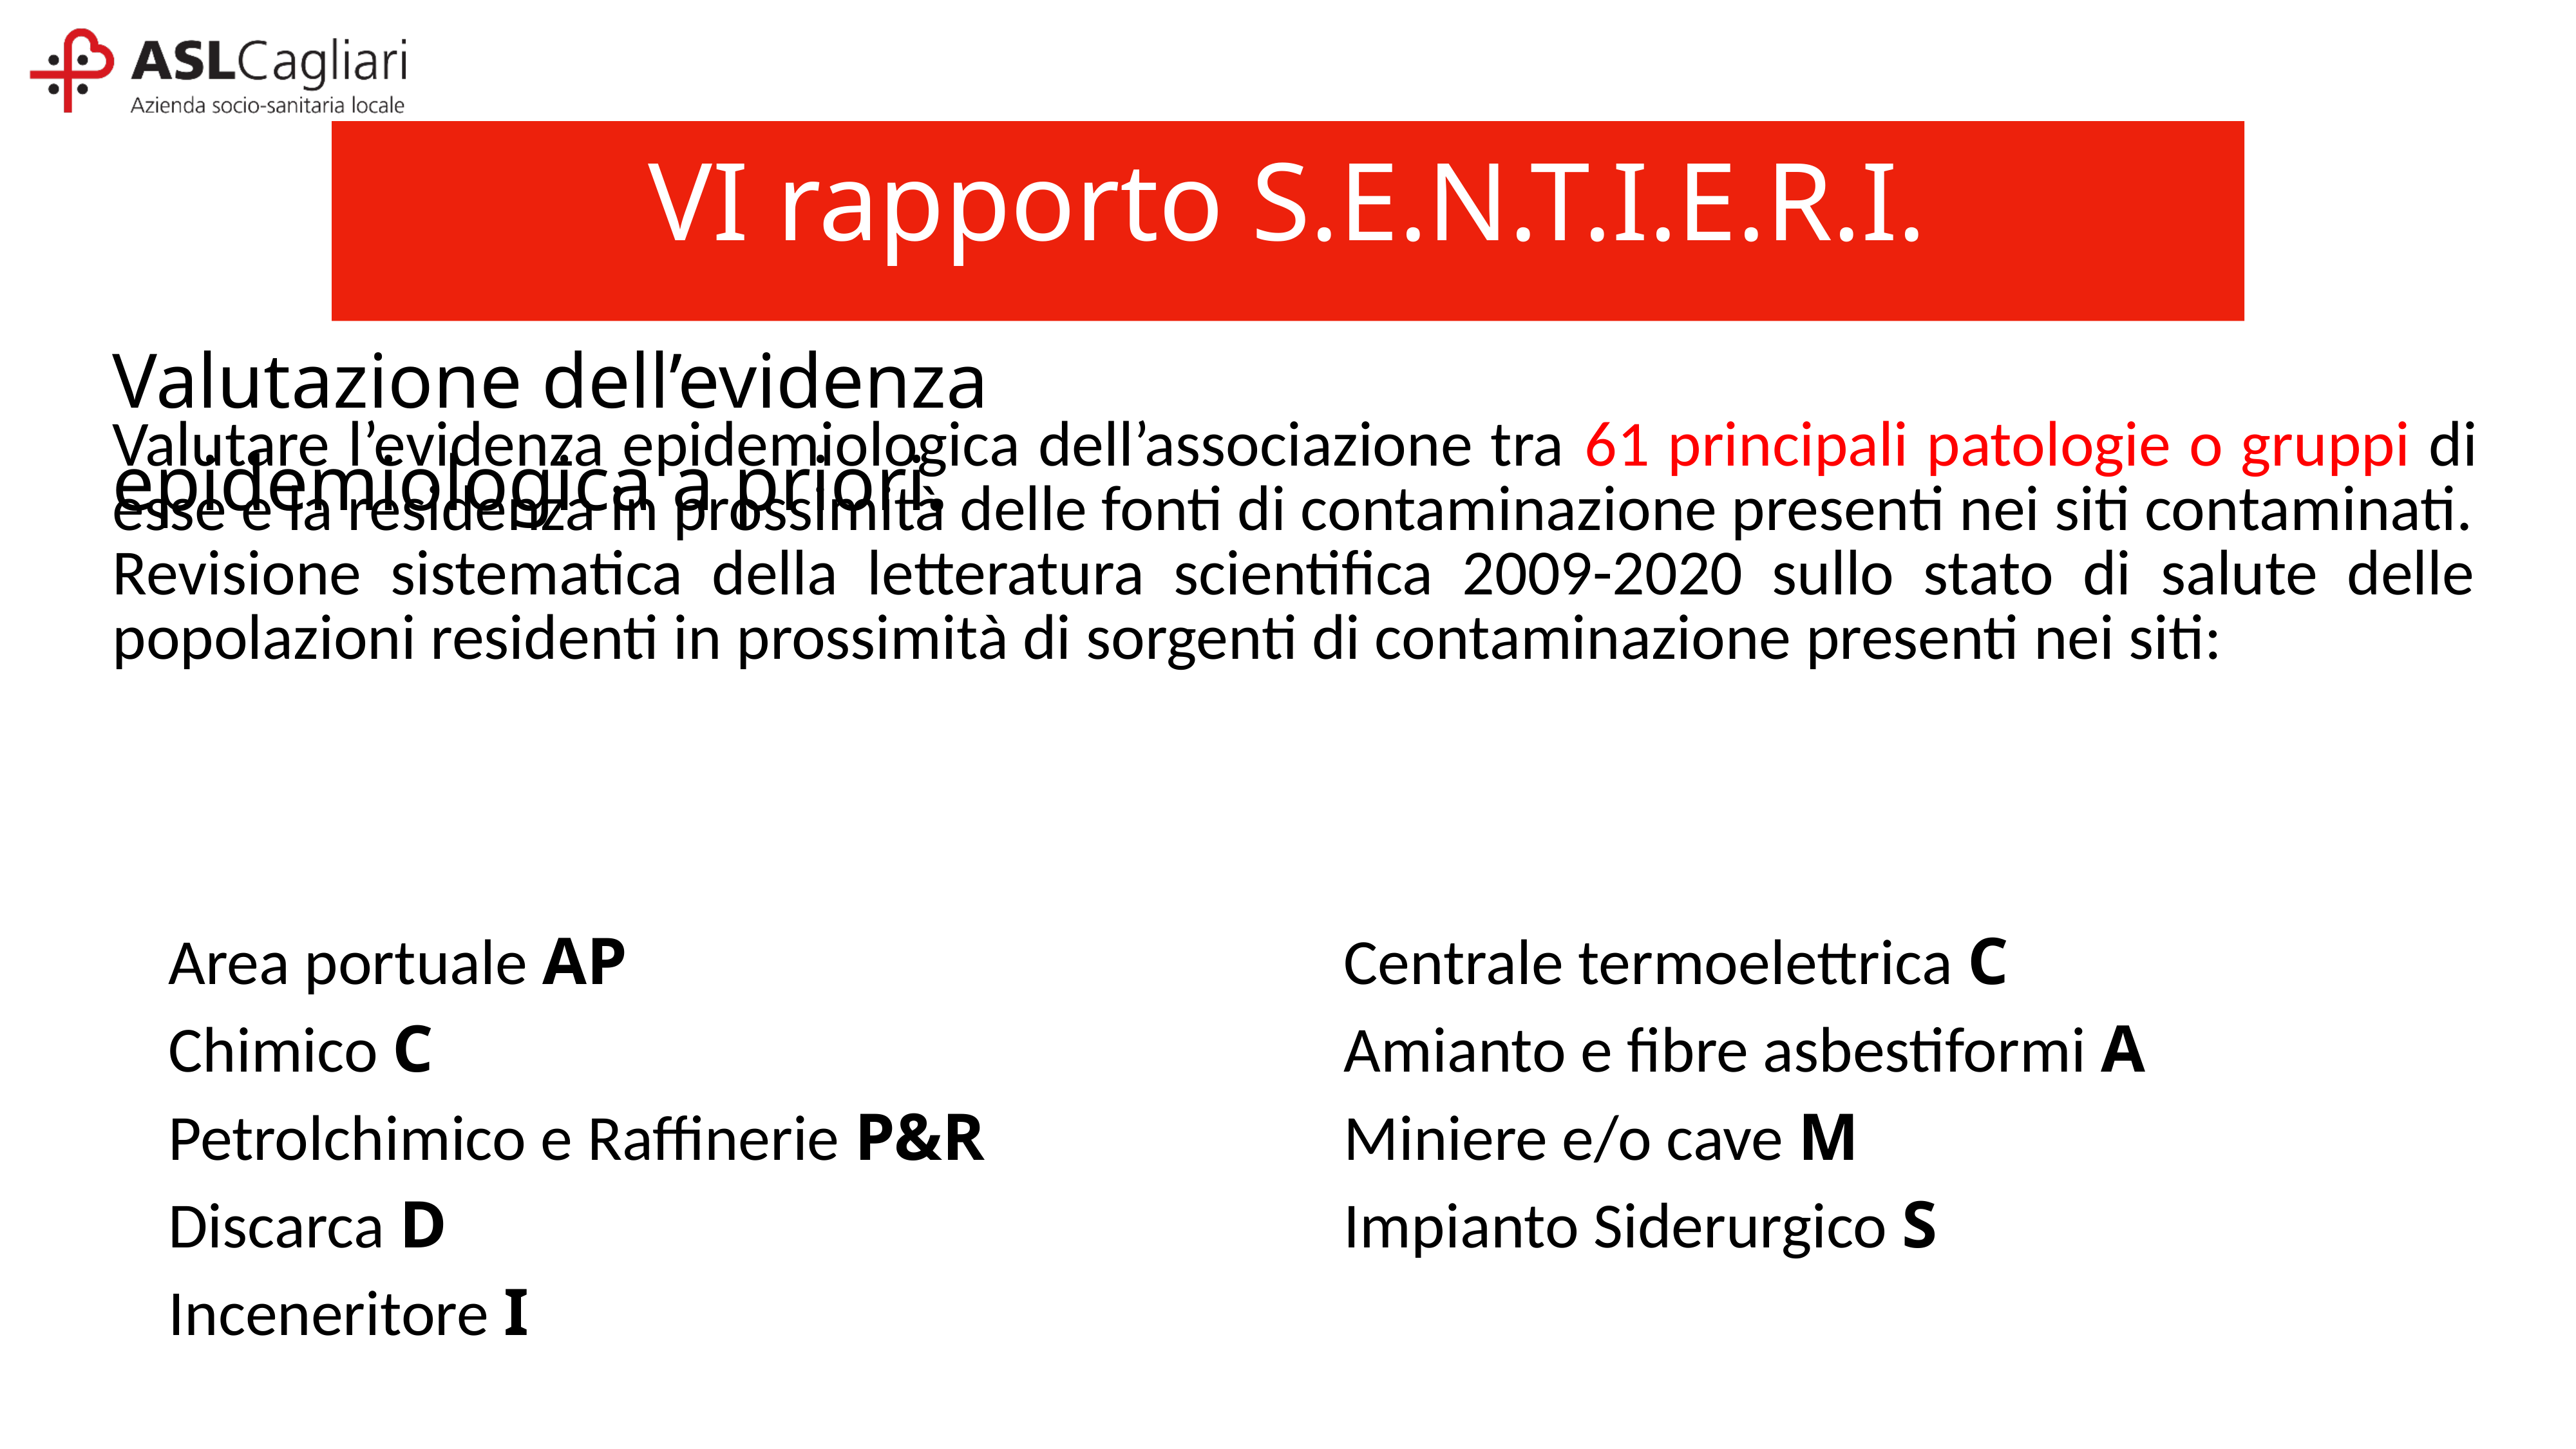

VI rapporto S.E.N.T.I.E.R.I.
Valutazione dell’evidenza epidemiologica a priori.
Valutare l’evidenza epidemiologica dell’associazione tra 61 principali patologie o gruppi di esse e la residenza in prossimità delle fonti di contaminazione presenti nei siti contaminati.
Revisione sistematica della letteratura scientifica 2009-2020 sullo stato di salute delle popolazioni residenti in prossimità di sorgenti di contaminazione presenti nei siti:
Area portuale AP
Chimico C
Petrolchimico e Raffinerie P&R
Discarca D
Inceneritore I
Centrale termoelettrica C
Amianto e fibre asbestiformi A
Miniere e/o cave M
Impianto Siderurgico S